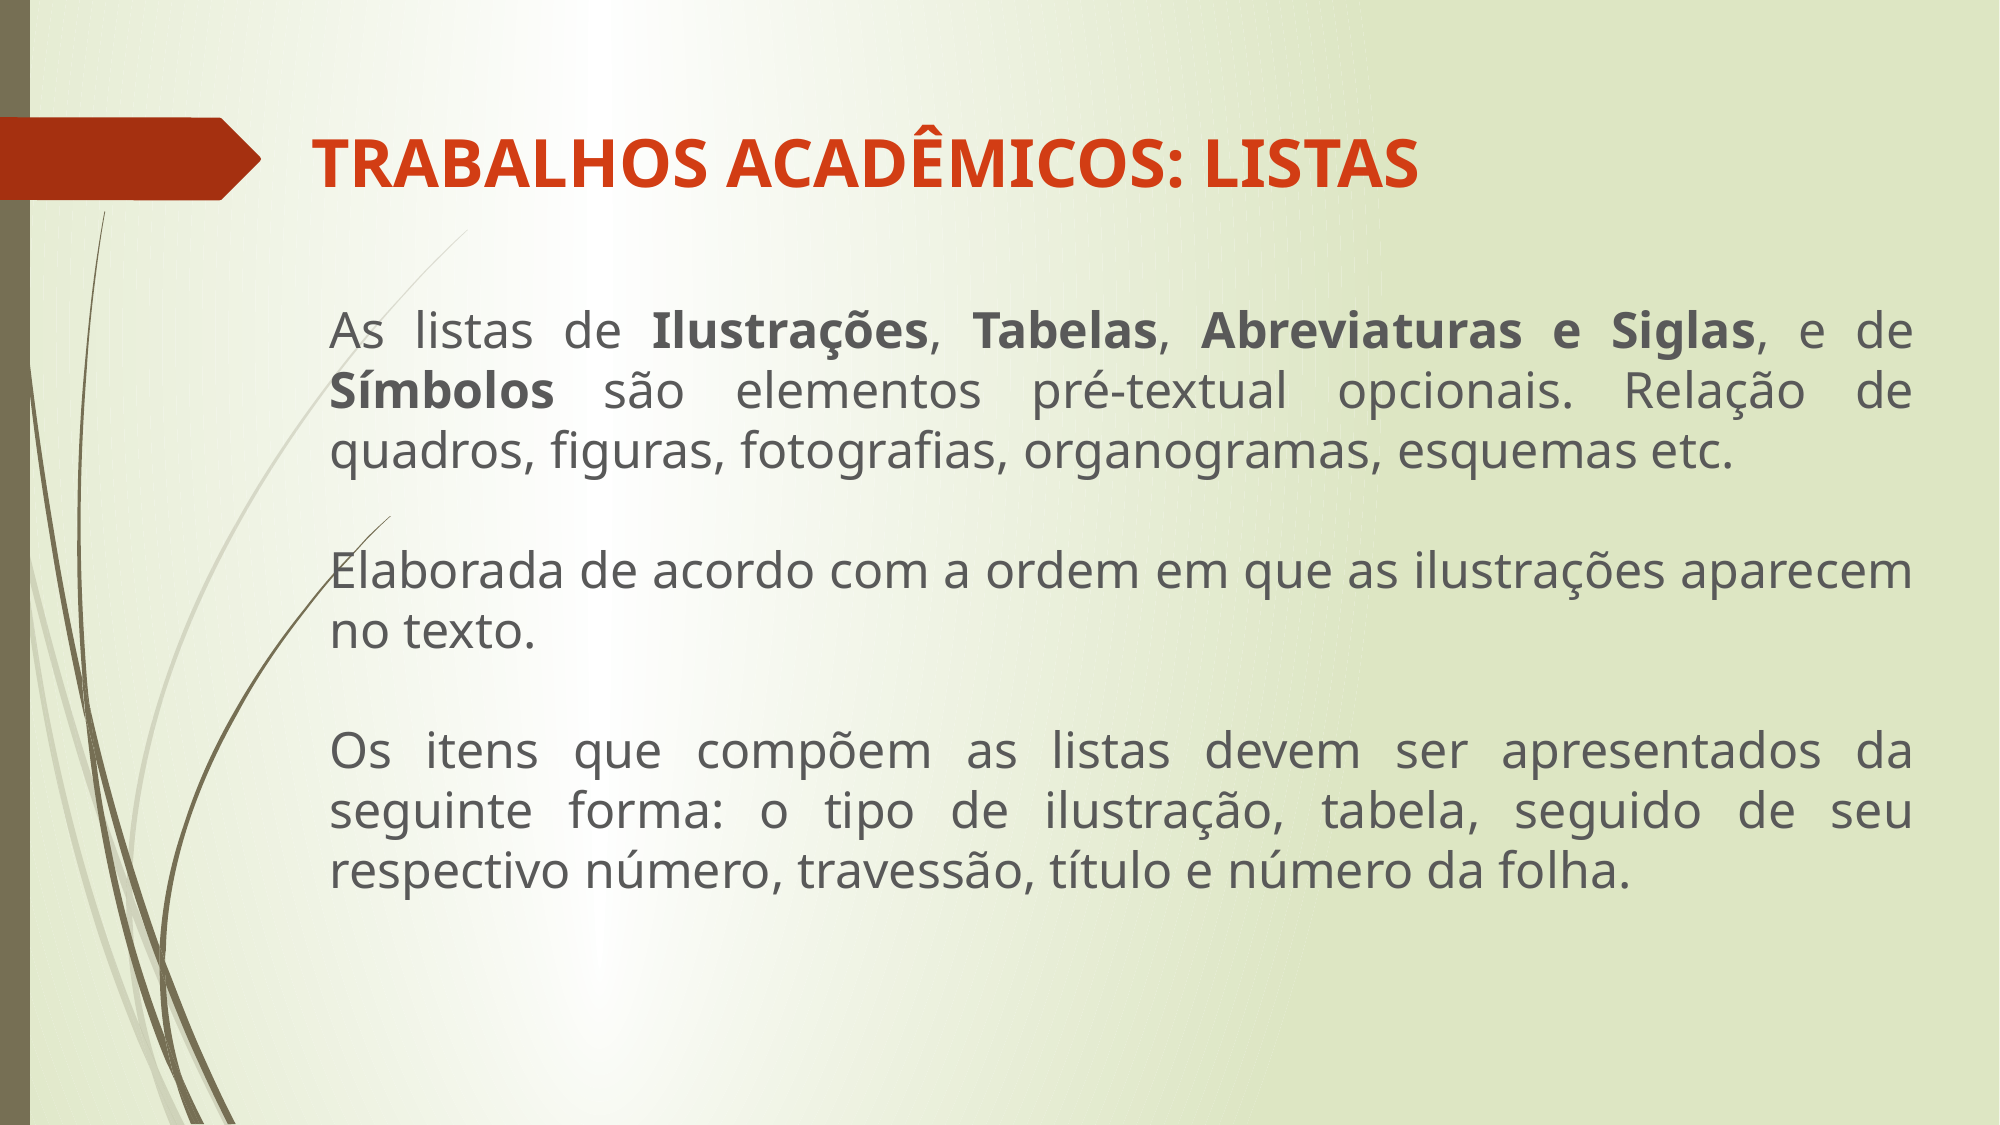

TRABALHOS ACADÊMICOS: LISTAS
As listas de Ilustrações, Tabelas, Abreviaturas e Siglas, e de Símbolos são elementos pré-textual opcionais. Relação de quadros, figuras, fotografias, organogramas, esquemas etc.
Elaborada de acordo com a ordem em que as ilustrações aparecem no texto.
Os itens que compõem as listas devem ser apresentados da seguinte forma: o tipo de ilustração, tabela, seguido de seu respectivo número, travessão, título e número da folha.